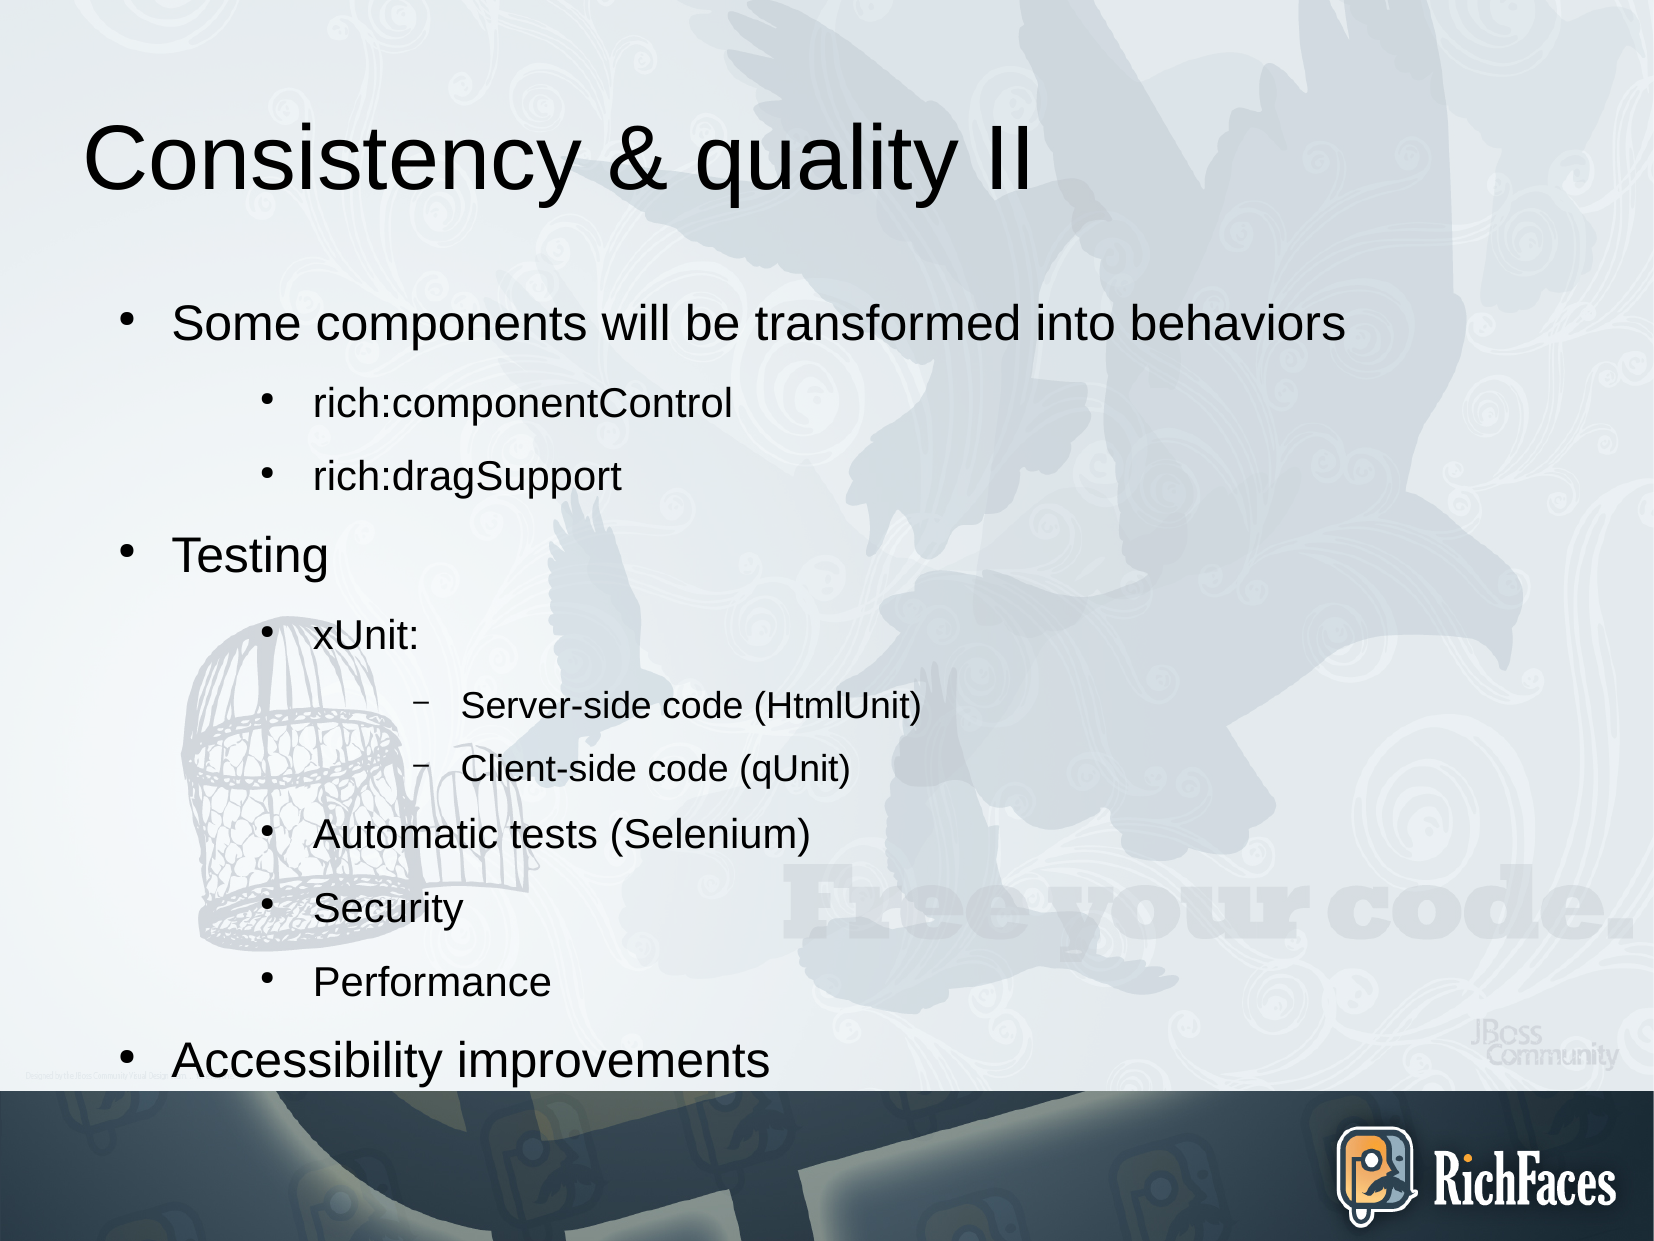

# Consistency & quality II
Some components will be transformed into behaviors
rich:componentControl
rich:dragSupport
Testing
xUnit:
Server-side code (HtmlUnit)
Client-side code (qUnit)
Automatic tests (Selenium)
Security
Performance
Accessibility improvements